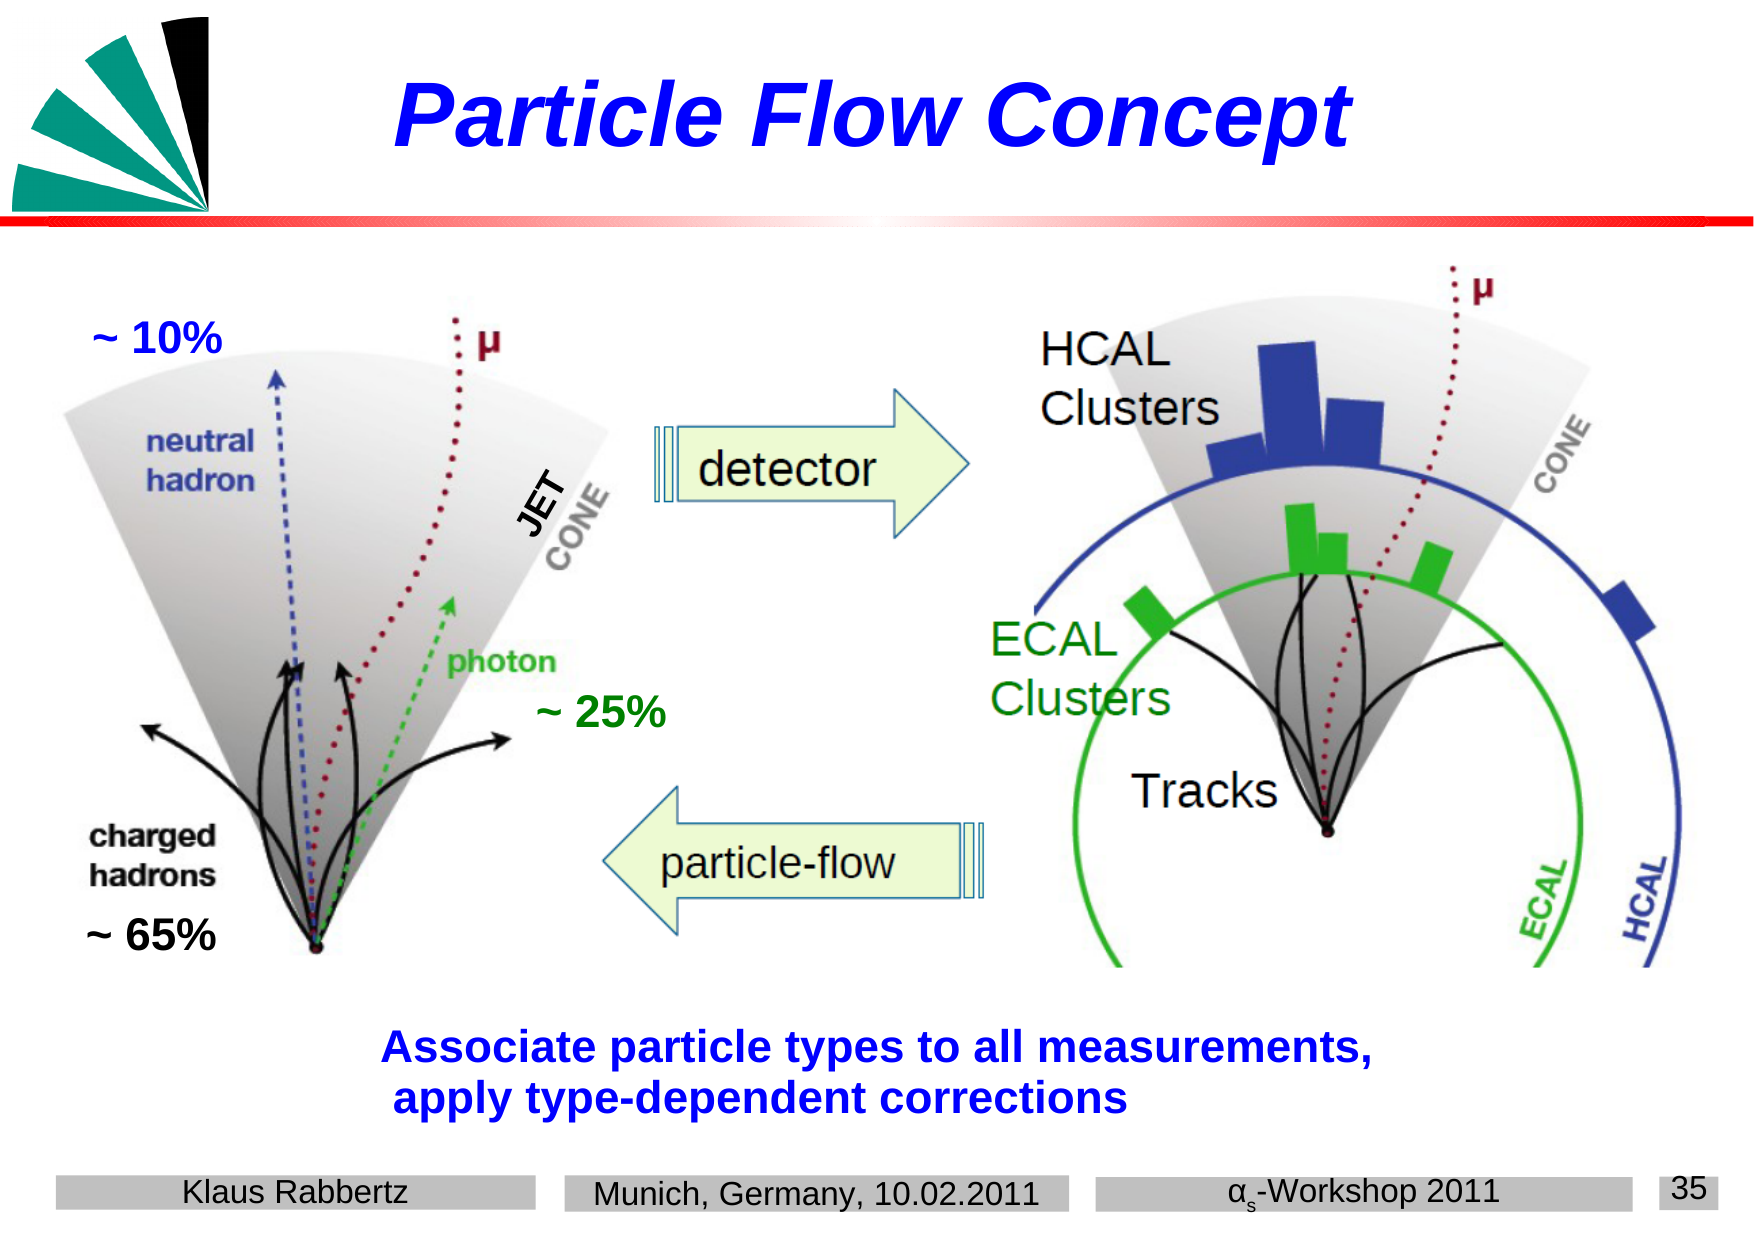

# Particle Flow Concept
~ 10%
JET
~ 25%
~ 65%
Associate particle types to all measurements,
 apply type-dependent corrections